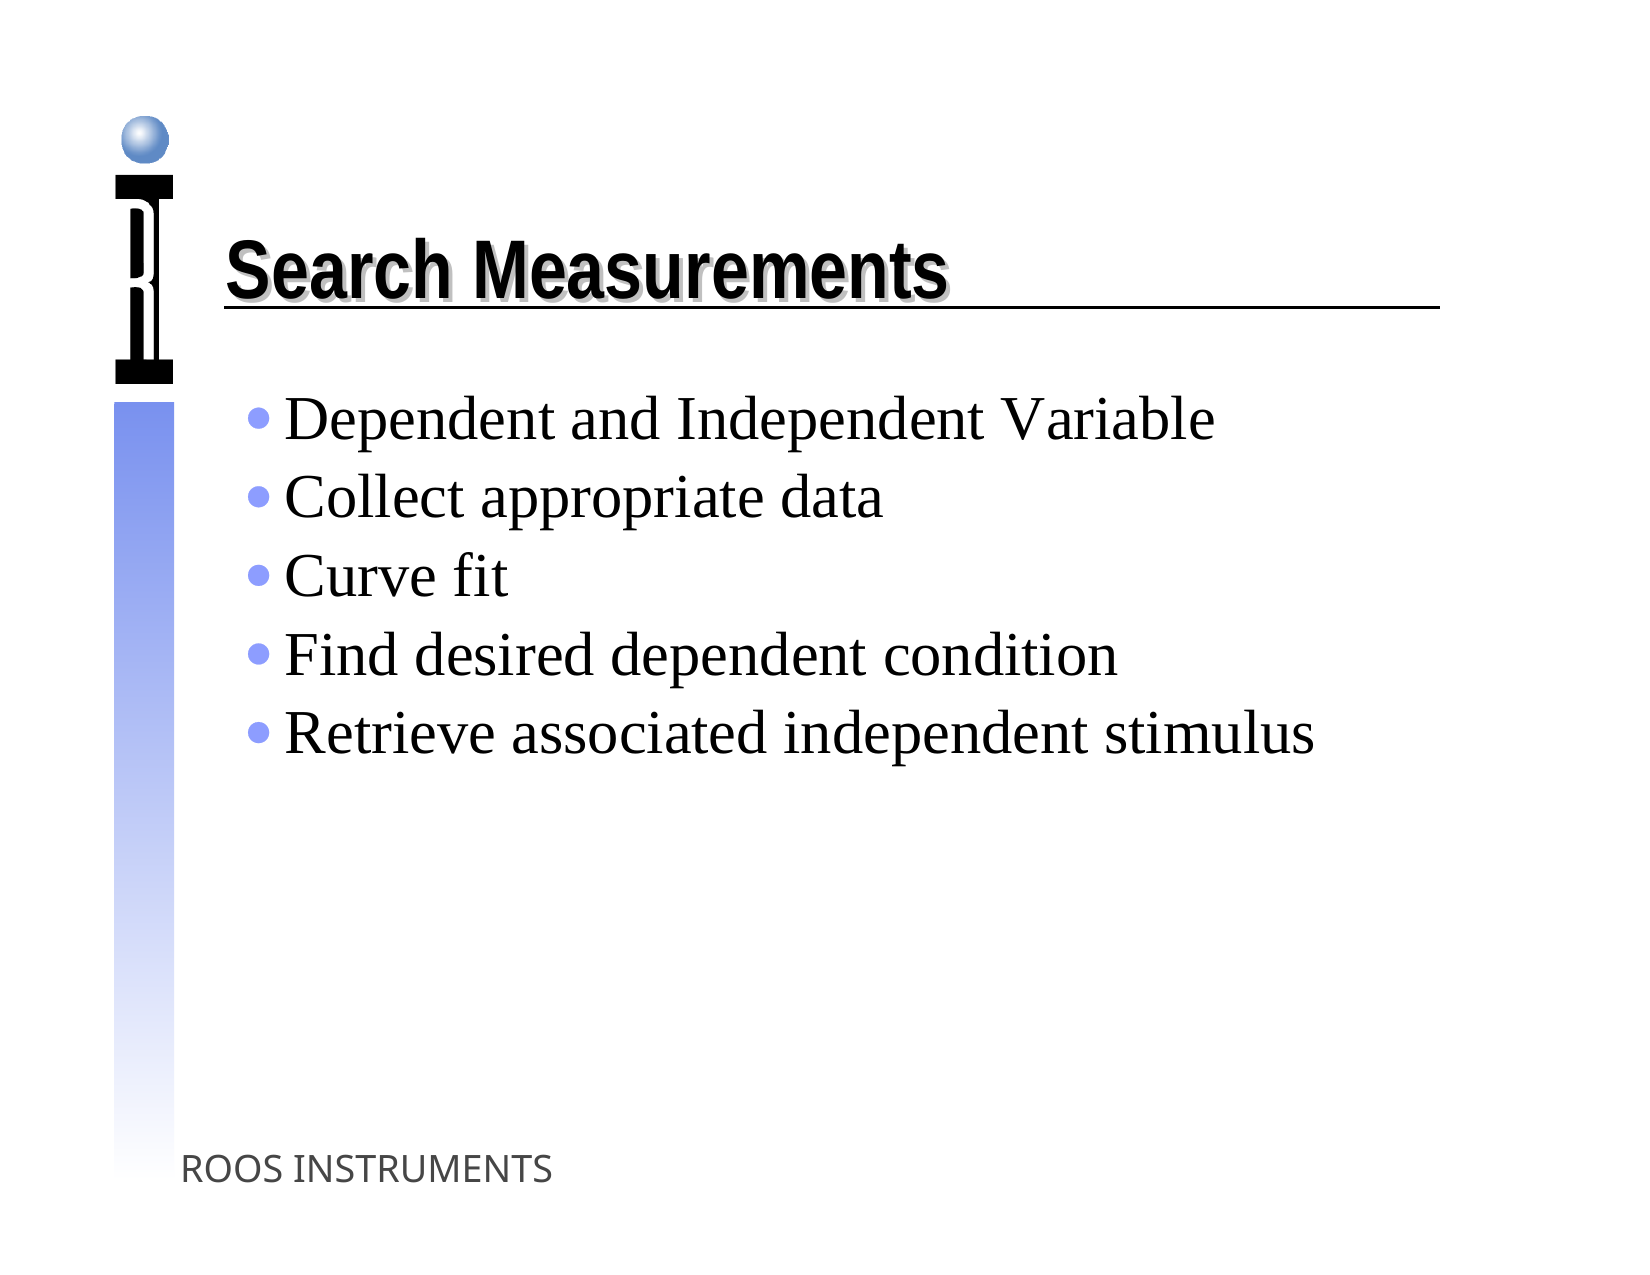

Search Measurements
Dependent and Independent Variable
Collect appropriate data
Curve fit
Find desired dependent condition
Retrieve associated independent stimulus